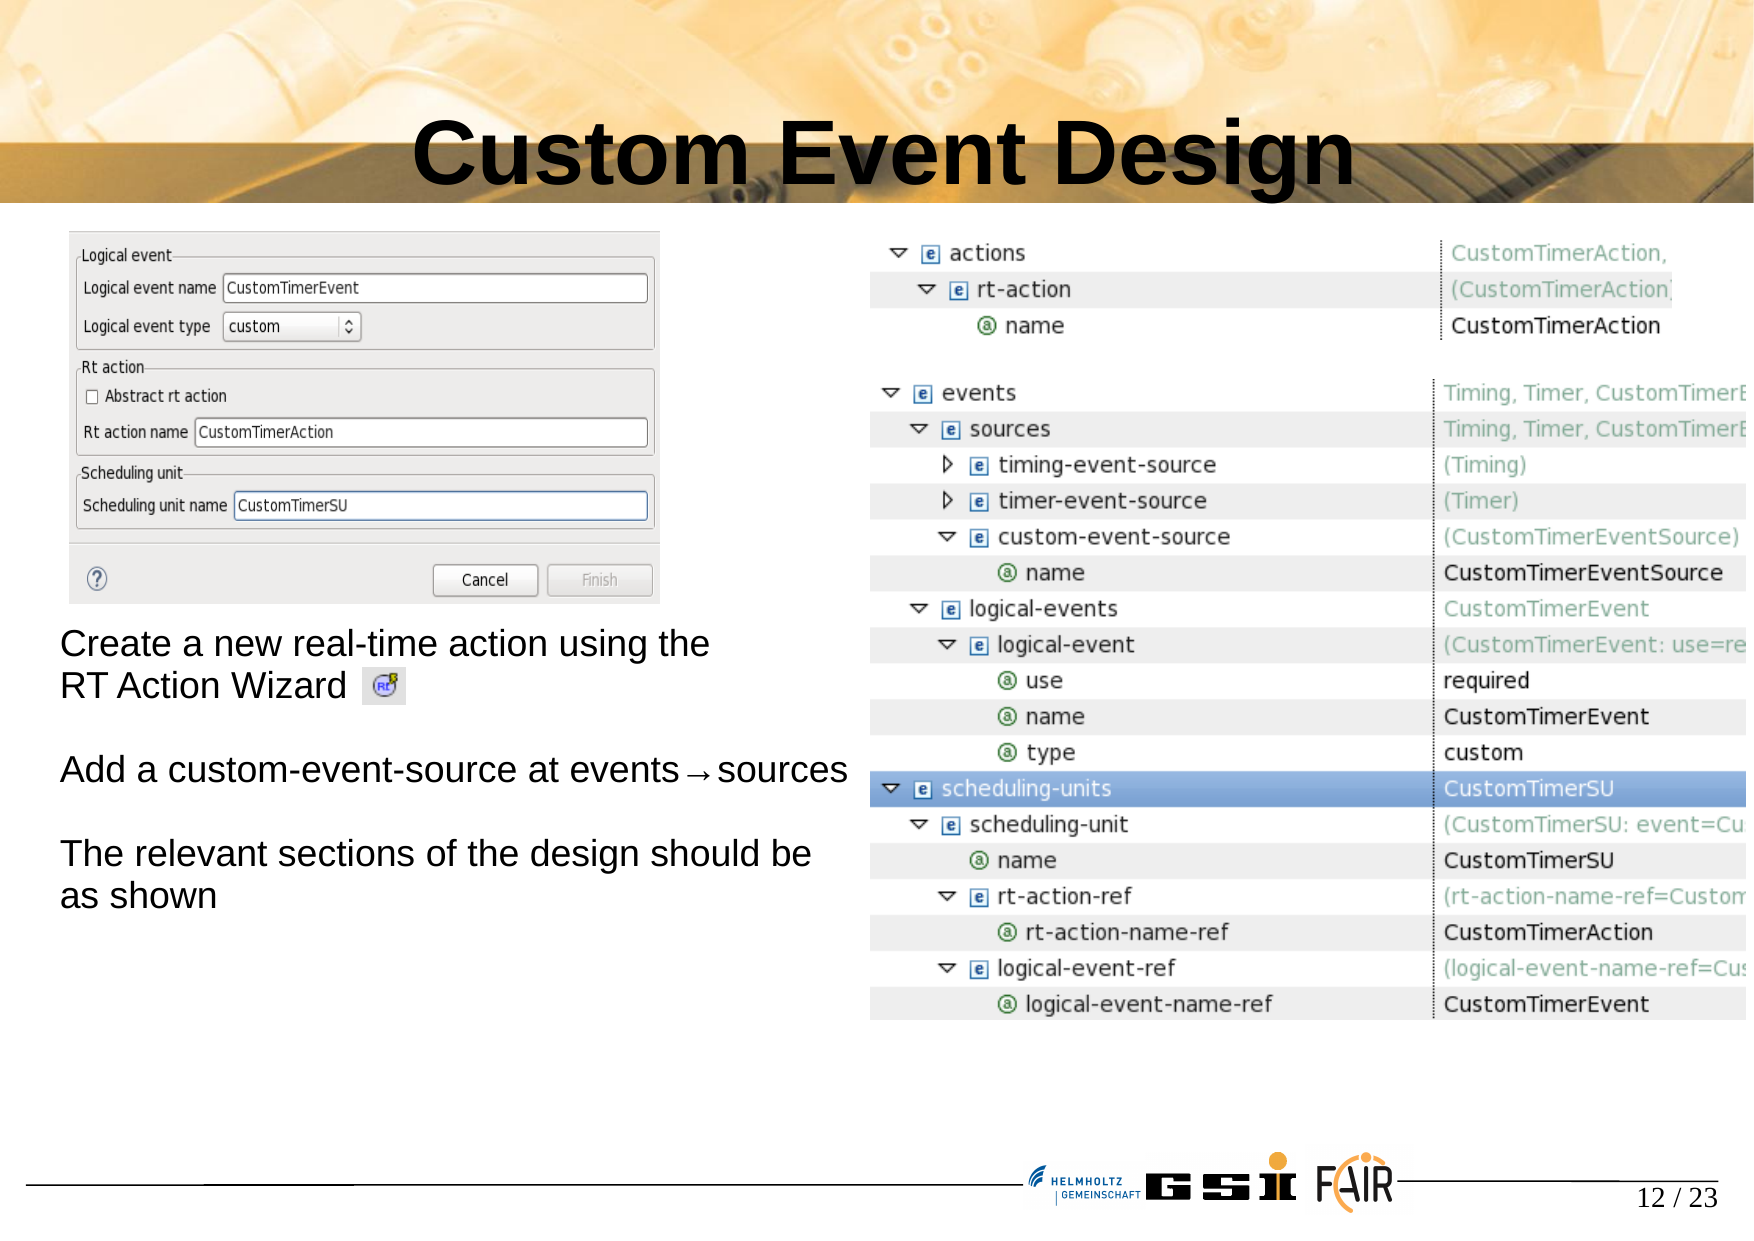

# Custom Event Design
Create a new real-time action using the
RT Action Wizard
Add a custom-event-source at events→sources
The relevant sections of the design should be
as shown
12